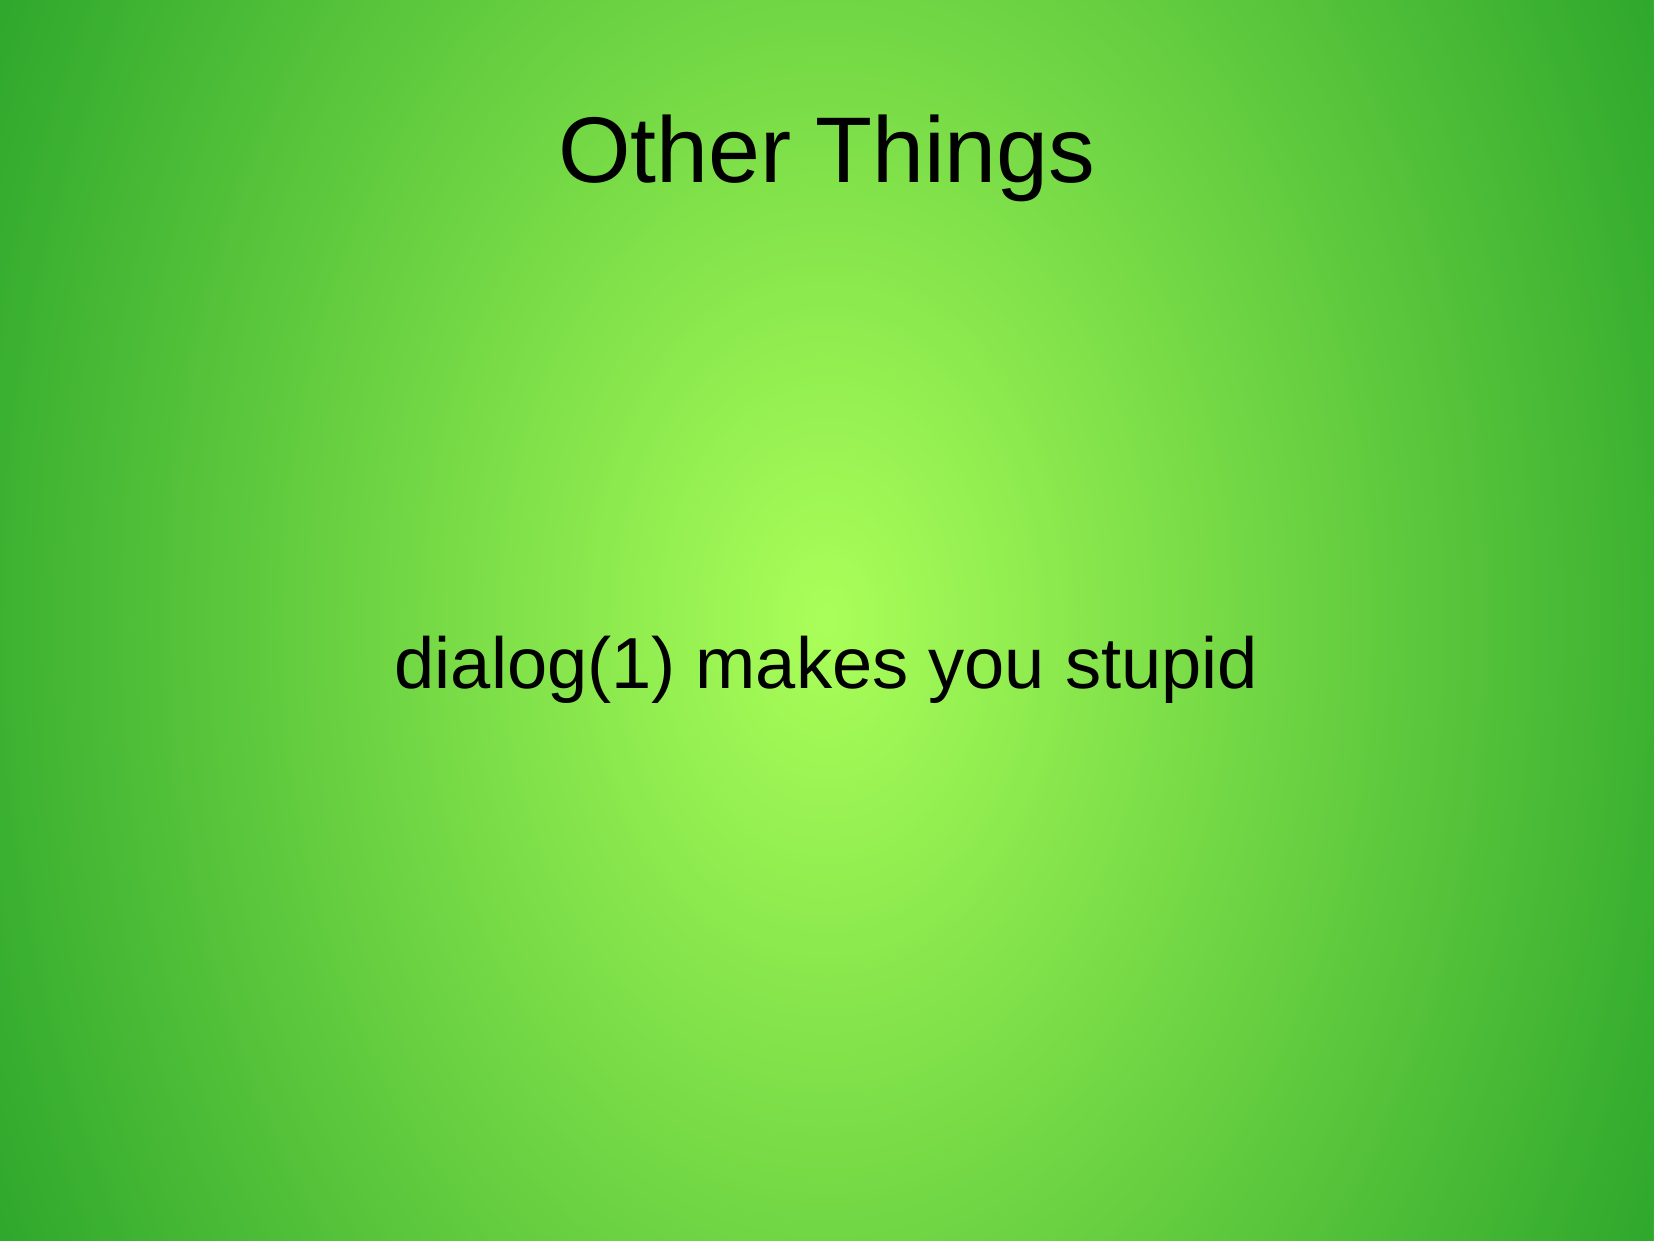

# Other Things
dialog(1) makes you stupid